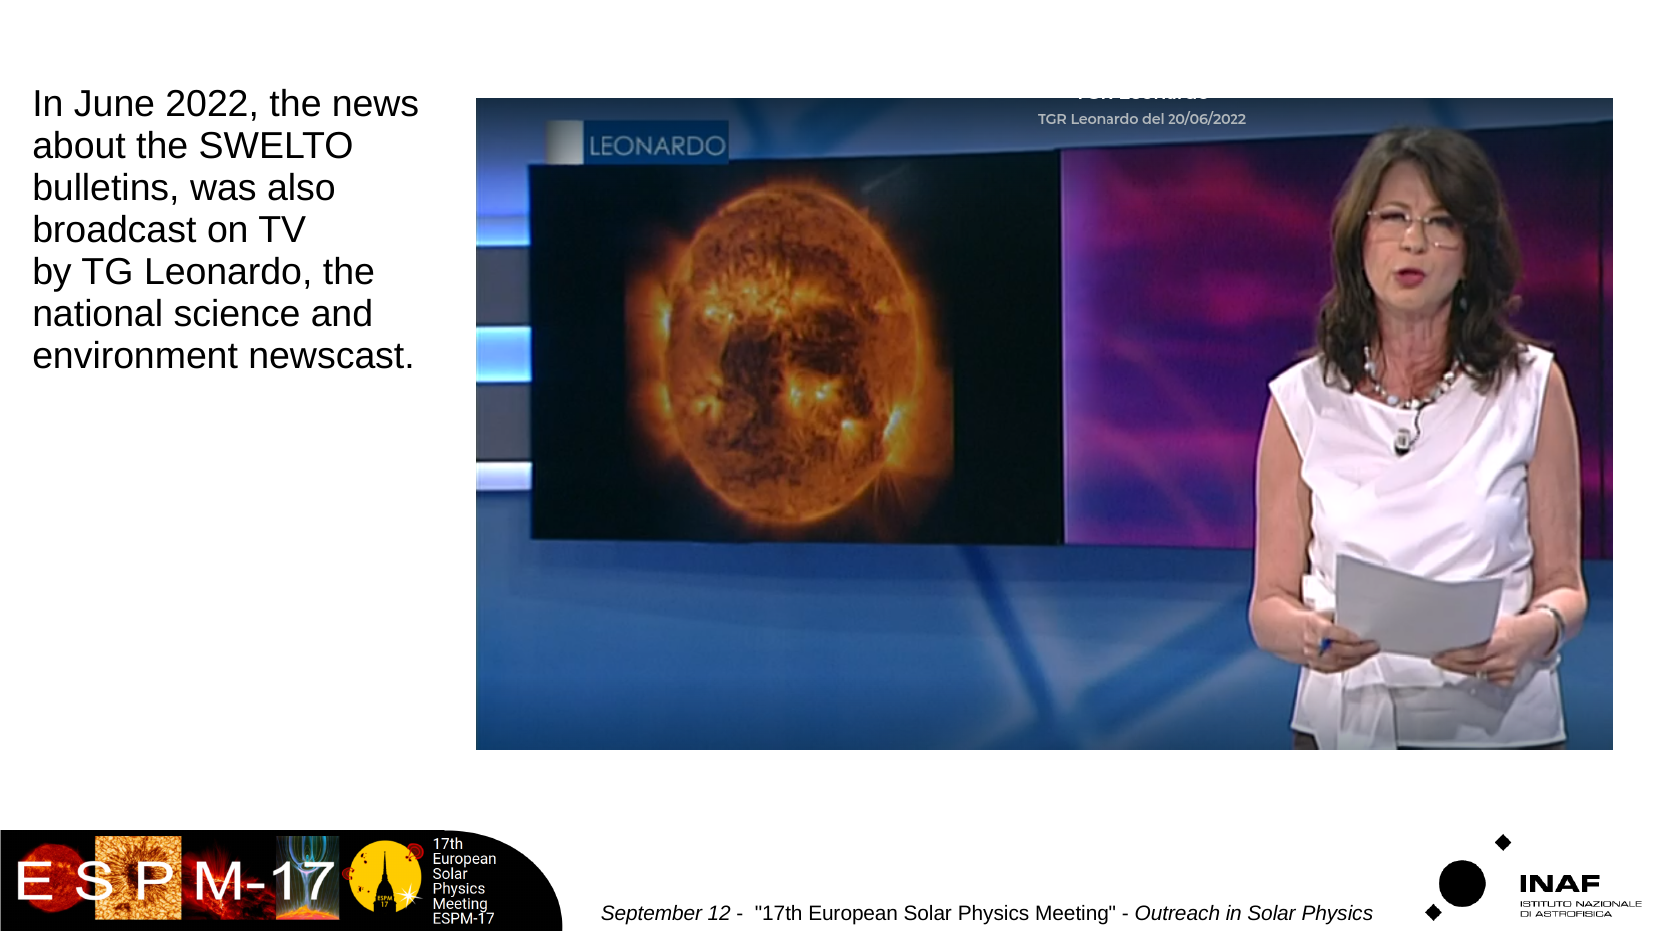

In June 2022, the news
about the SWELTO
bulletins, was also
broadcast on TV
by TG Leonardo, the
national science and
environment newscast.
September 12 - "17th European Solar Physics Meeting" - Outreach in Solar Physics